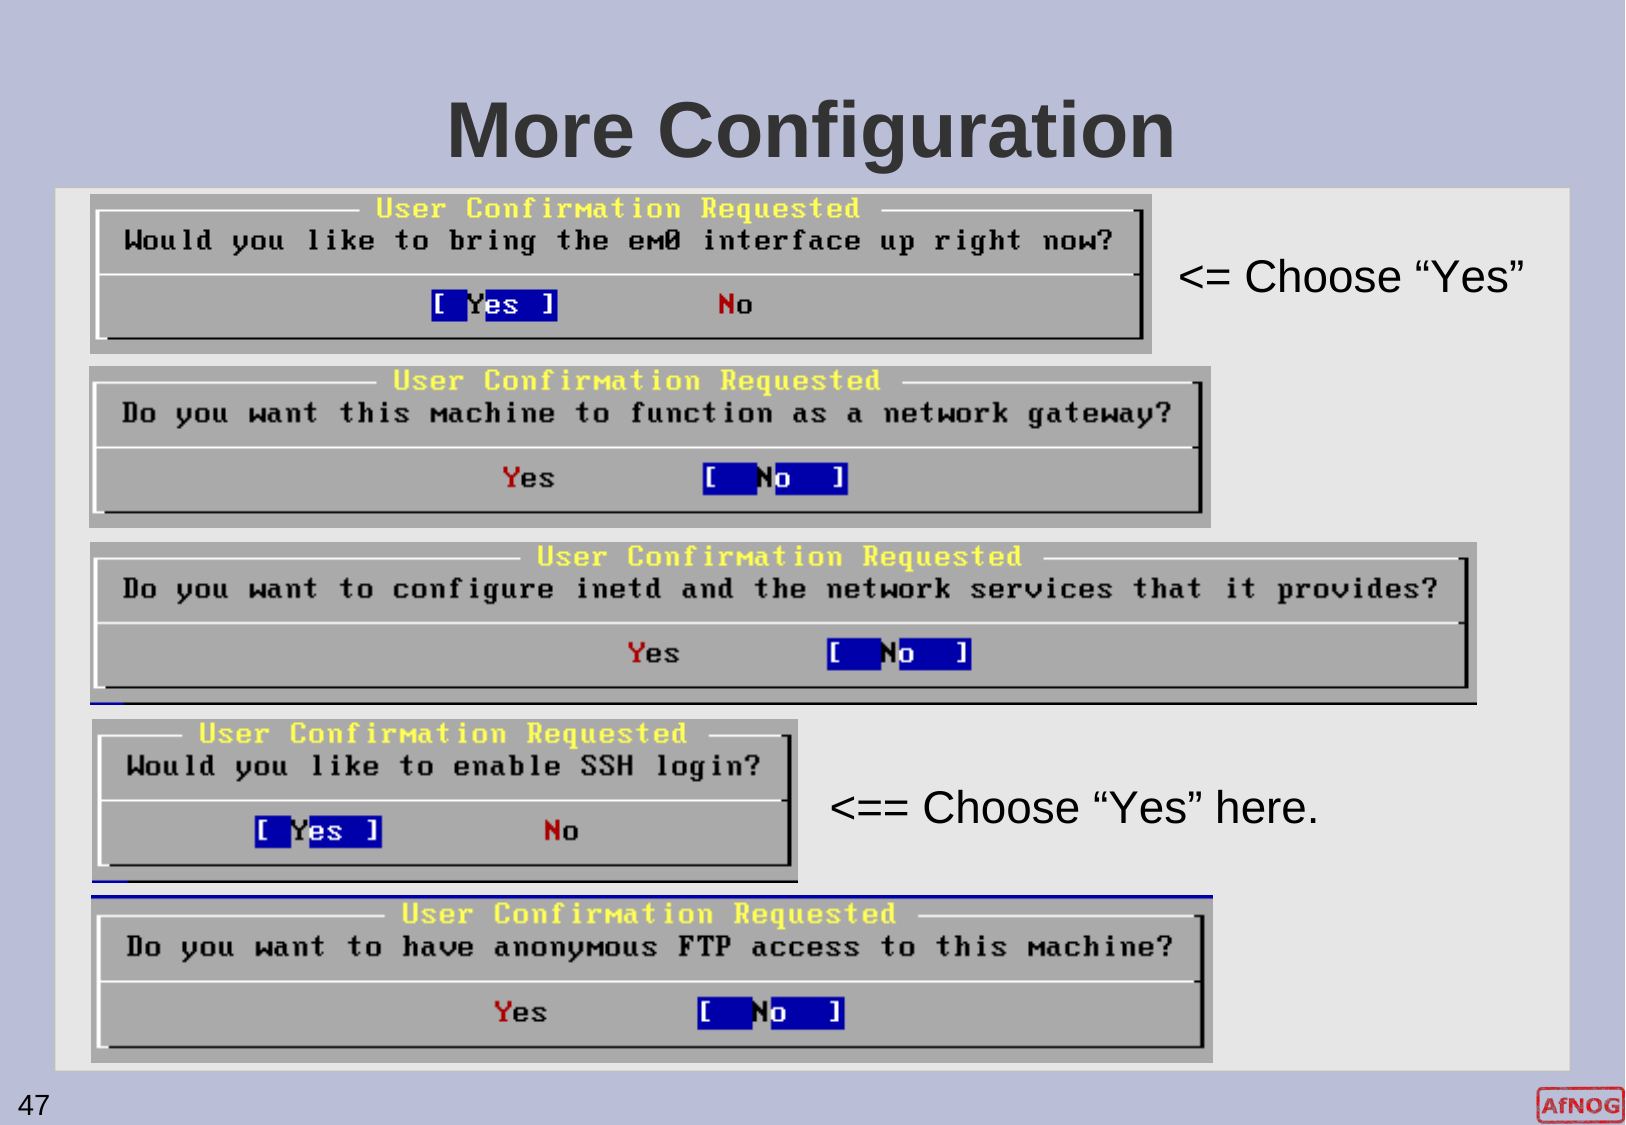

# More Configuration
<= Choose “Yes”
<== Choose “Yes” here.